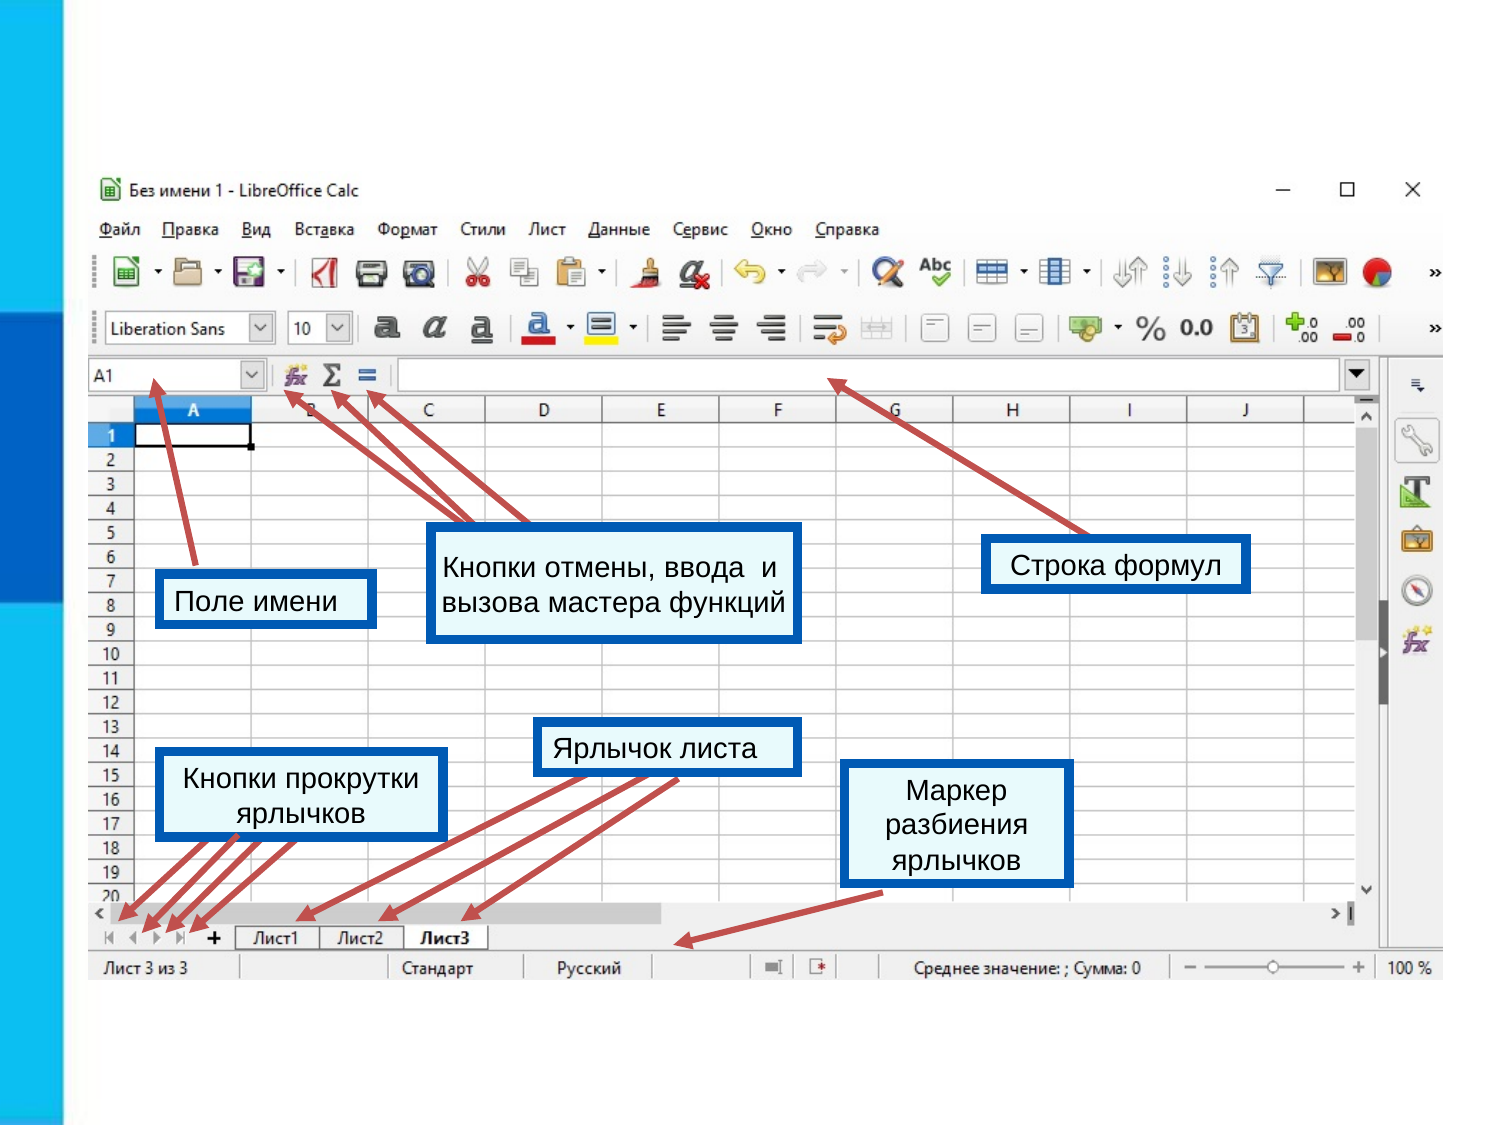

Кнопки отмены, ввода и
вызова мастера функций
Строка формул
Поле имени
Ярлычок листа
Кнопки прокрутки ярлычков
Маркер разбиения ярлычков